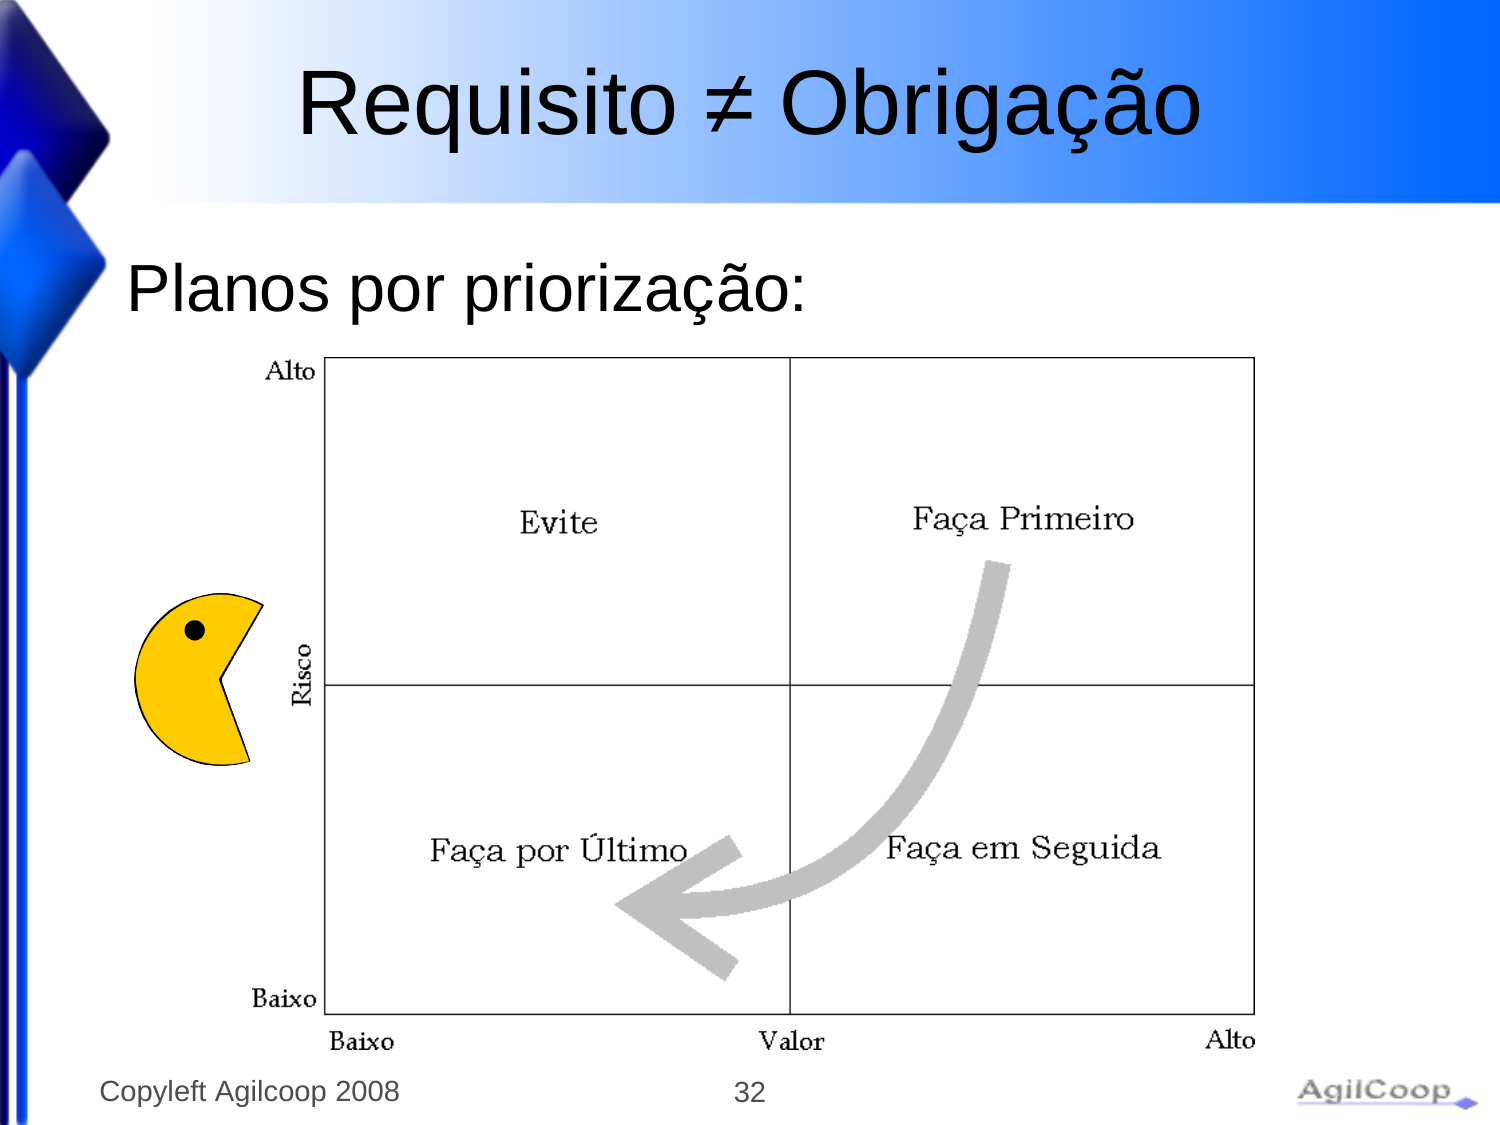

# Requisito ≠ Obrigação
Planos por priorização:
32